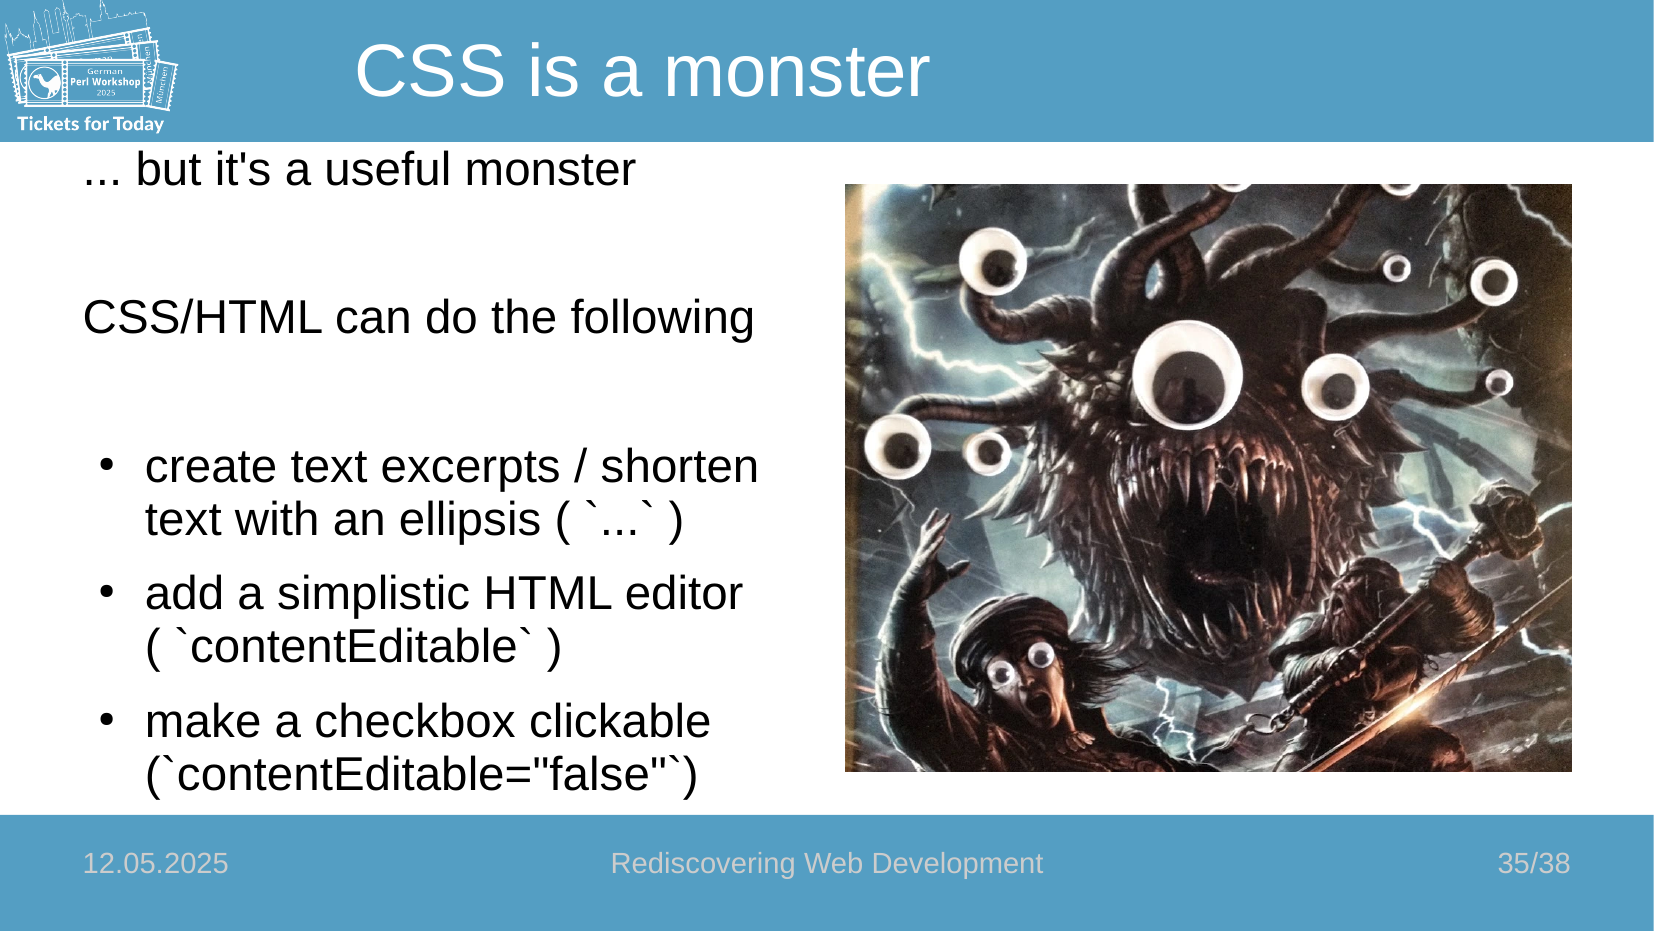

# CSS is a monster
... but it's a useful monster
CSS/HTML can do the following
create text excerpts / shorten text with an ellipsis ( `...` )
add a simplistic HTML editor ( `contentEditable` )
make a checkbox clickable (`contentEditable="false"`)
08. März 2019
35